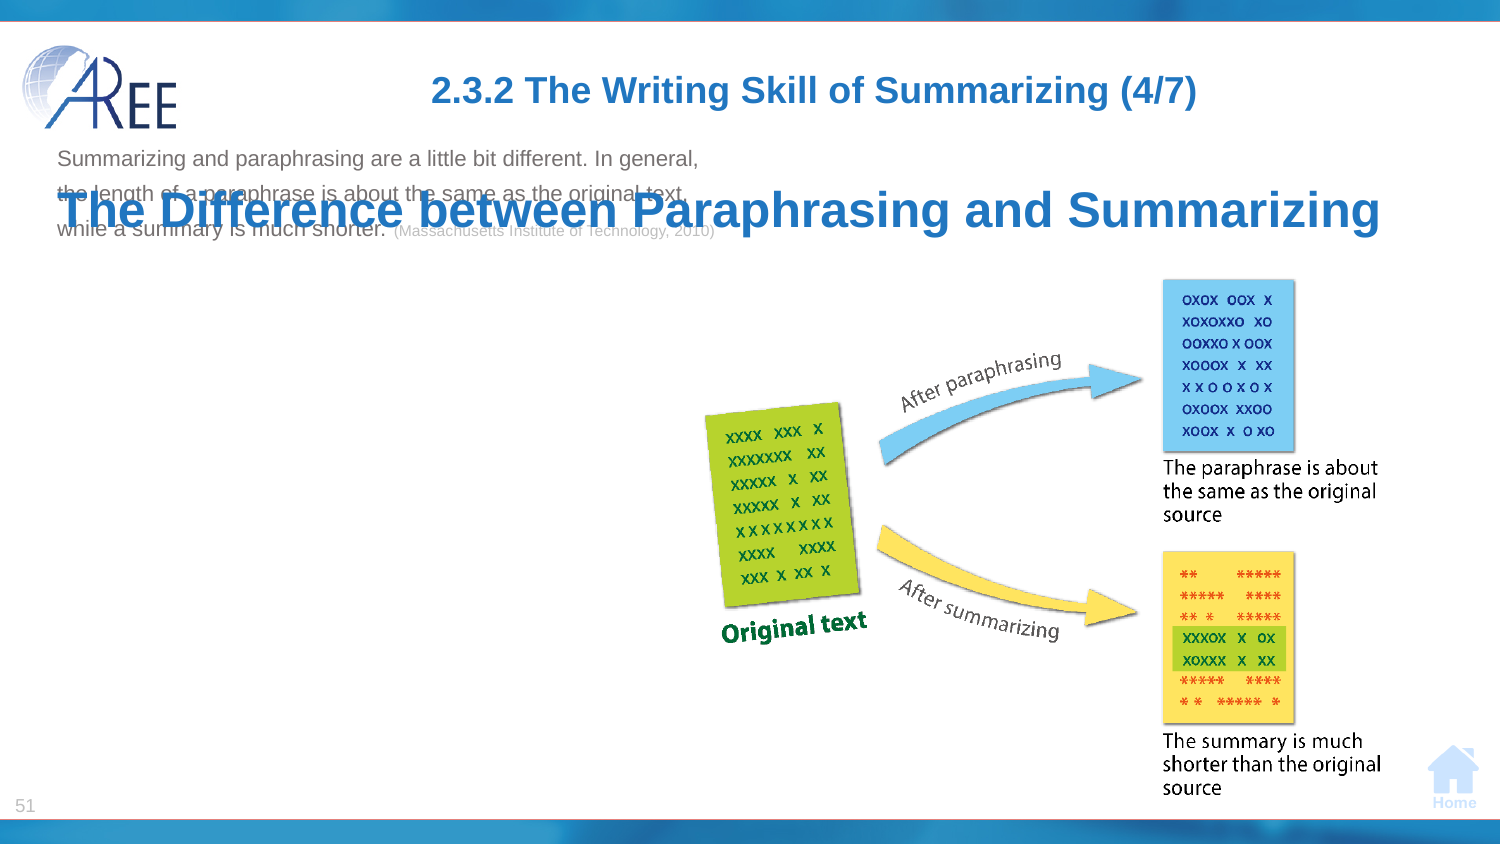

# 2.3.2 The Writing Skill of Summarizing (4/7)
Summarizing and paraphrasing are a little bit different. In general, the length of a paraphrase is about the same as the original text, while a summary is much shorter. (Massachusetts Institute of Technology, 2010)
The Difference between Paraphrasing and Summarizing
51